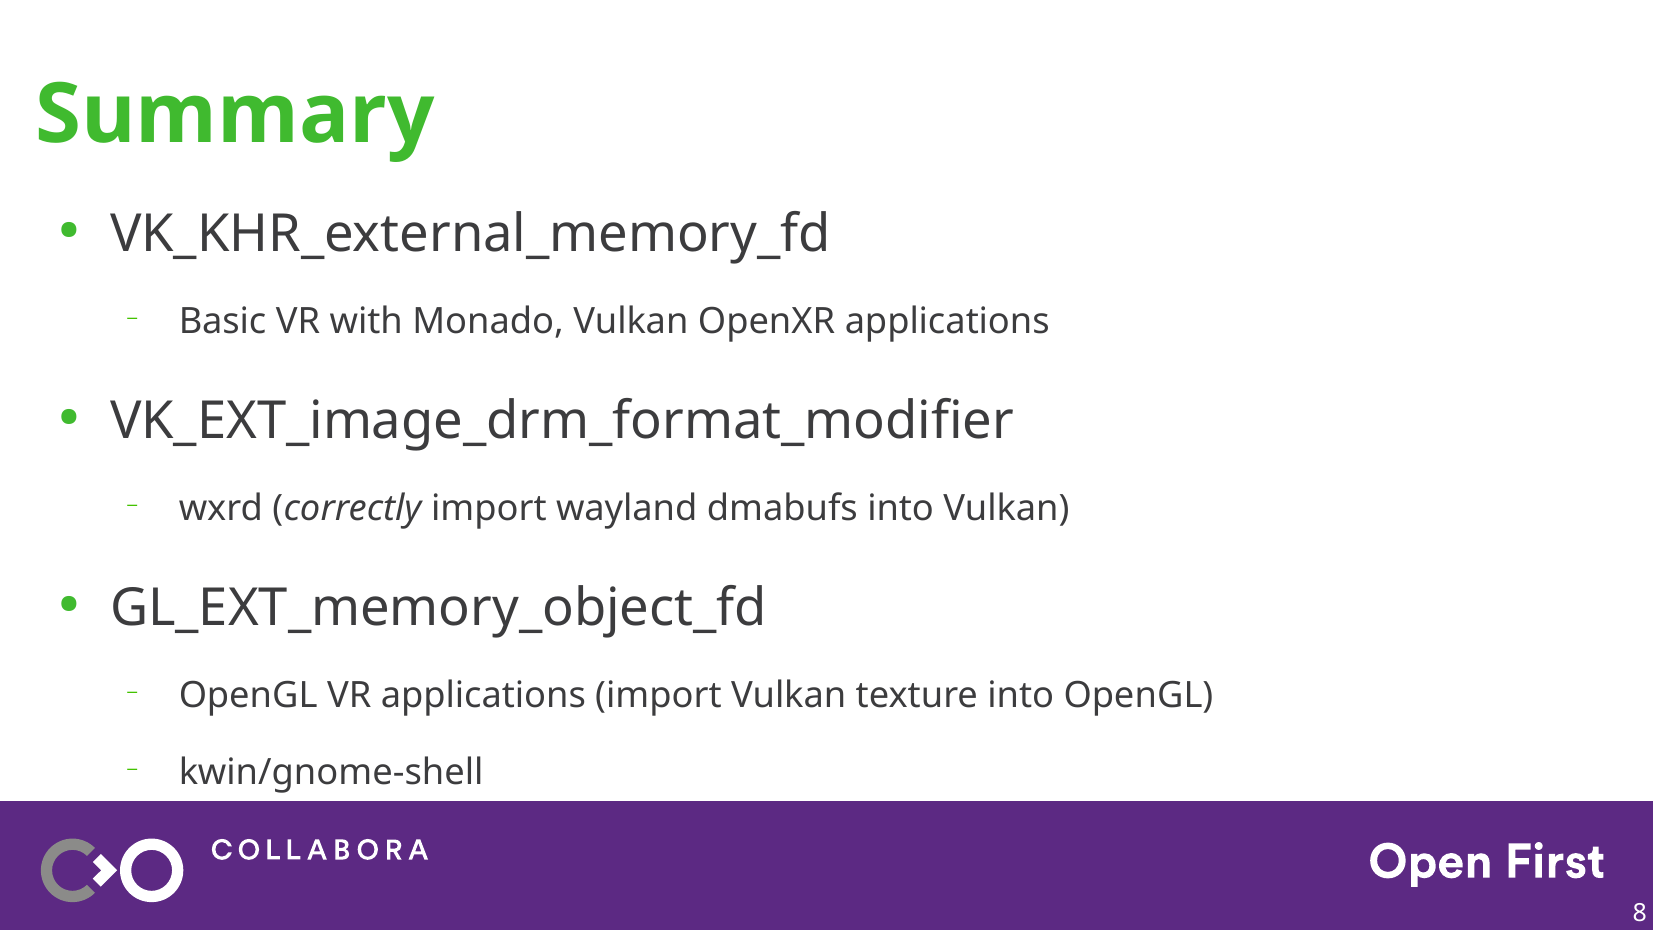

# Summary
VK_KHR_external_memory_fd
Basic VR with Monado, Vulkan OpenXR applications
VK_EXT_image_drm_format_modifier
wxrd (correctly import wayland dmabufs into Vulkan)
GL_EXT_memory_object_fd
OpenGL VR applications (import Vulkan texture into OpenGL)
kwin/gnome-shell